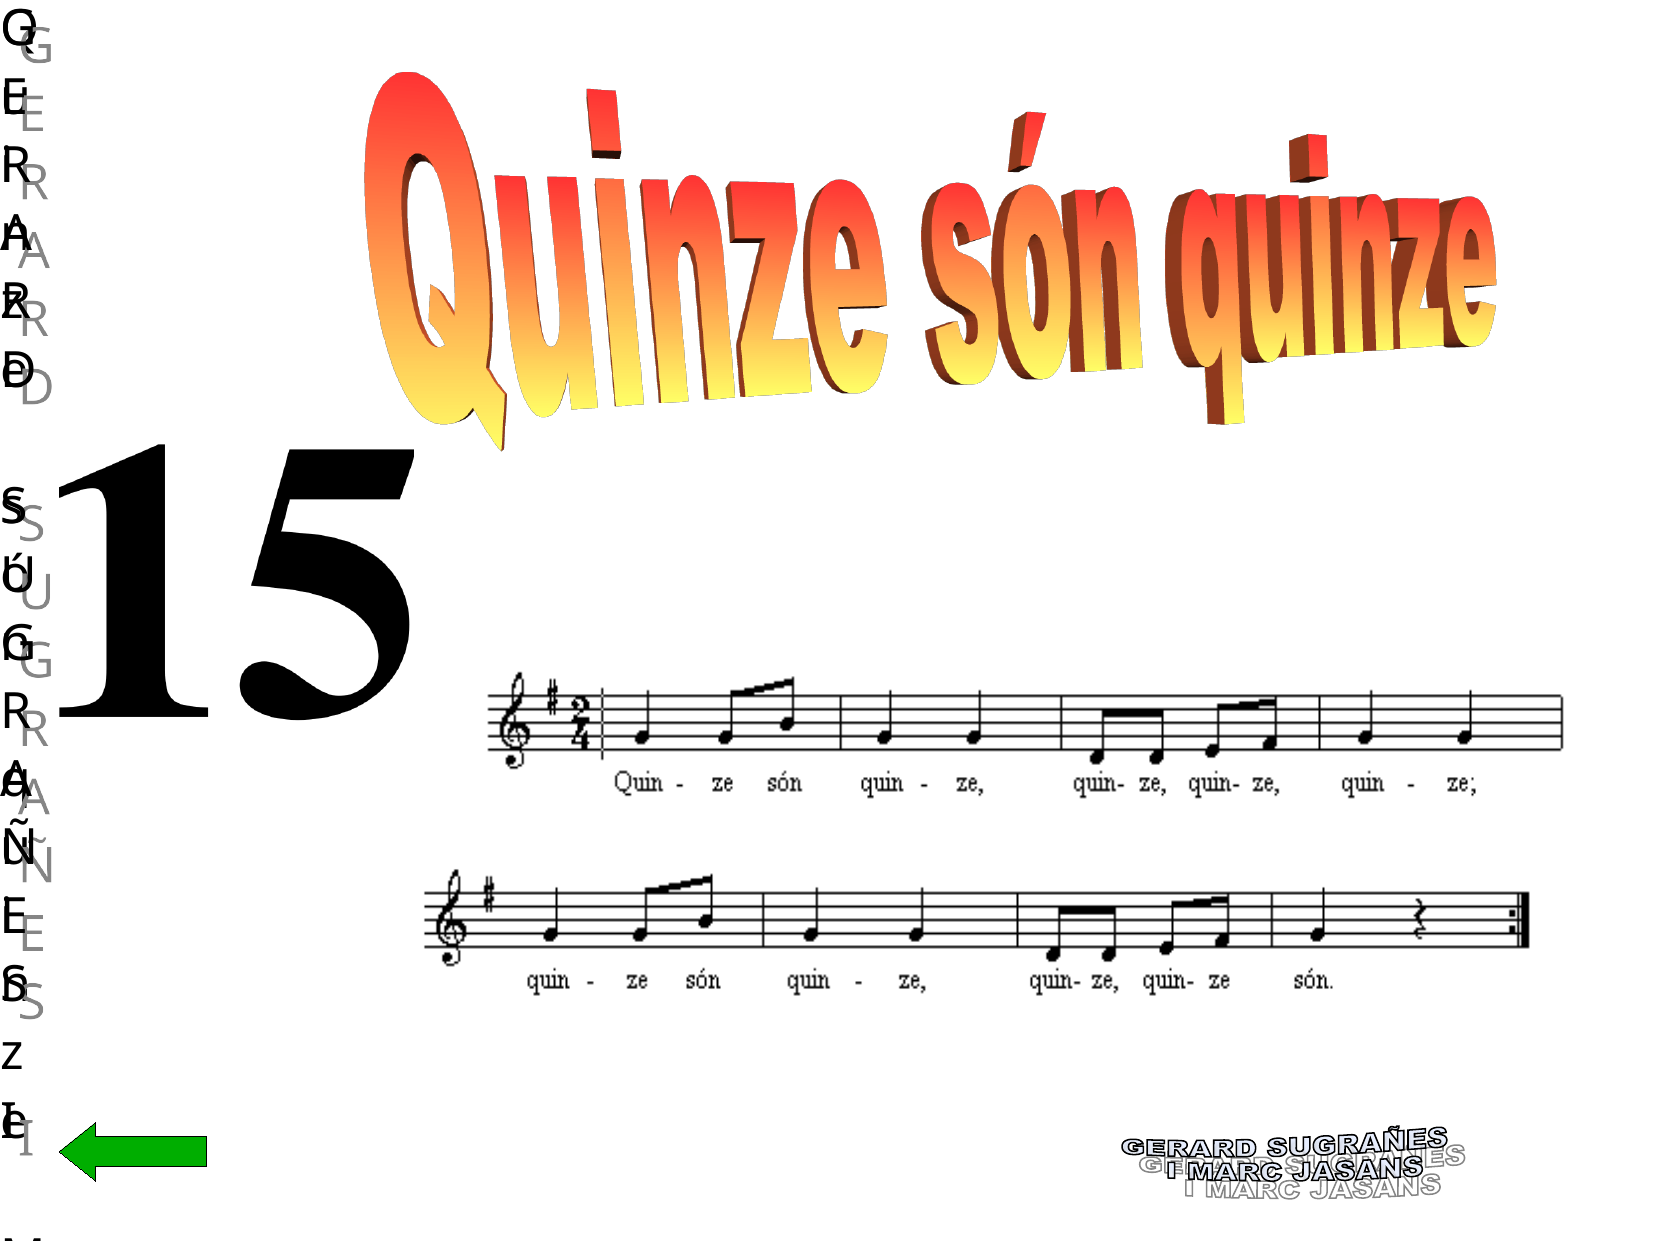

Quinze són quinze
GERARD SUGRAÑES
 I MARC JASANS